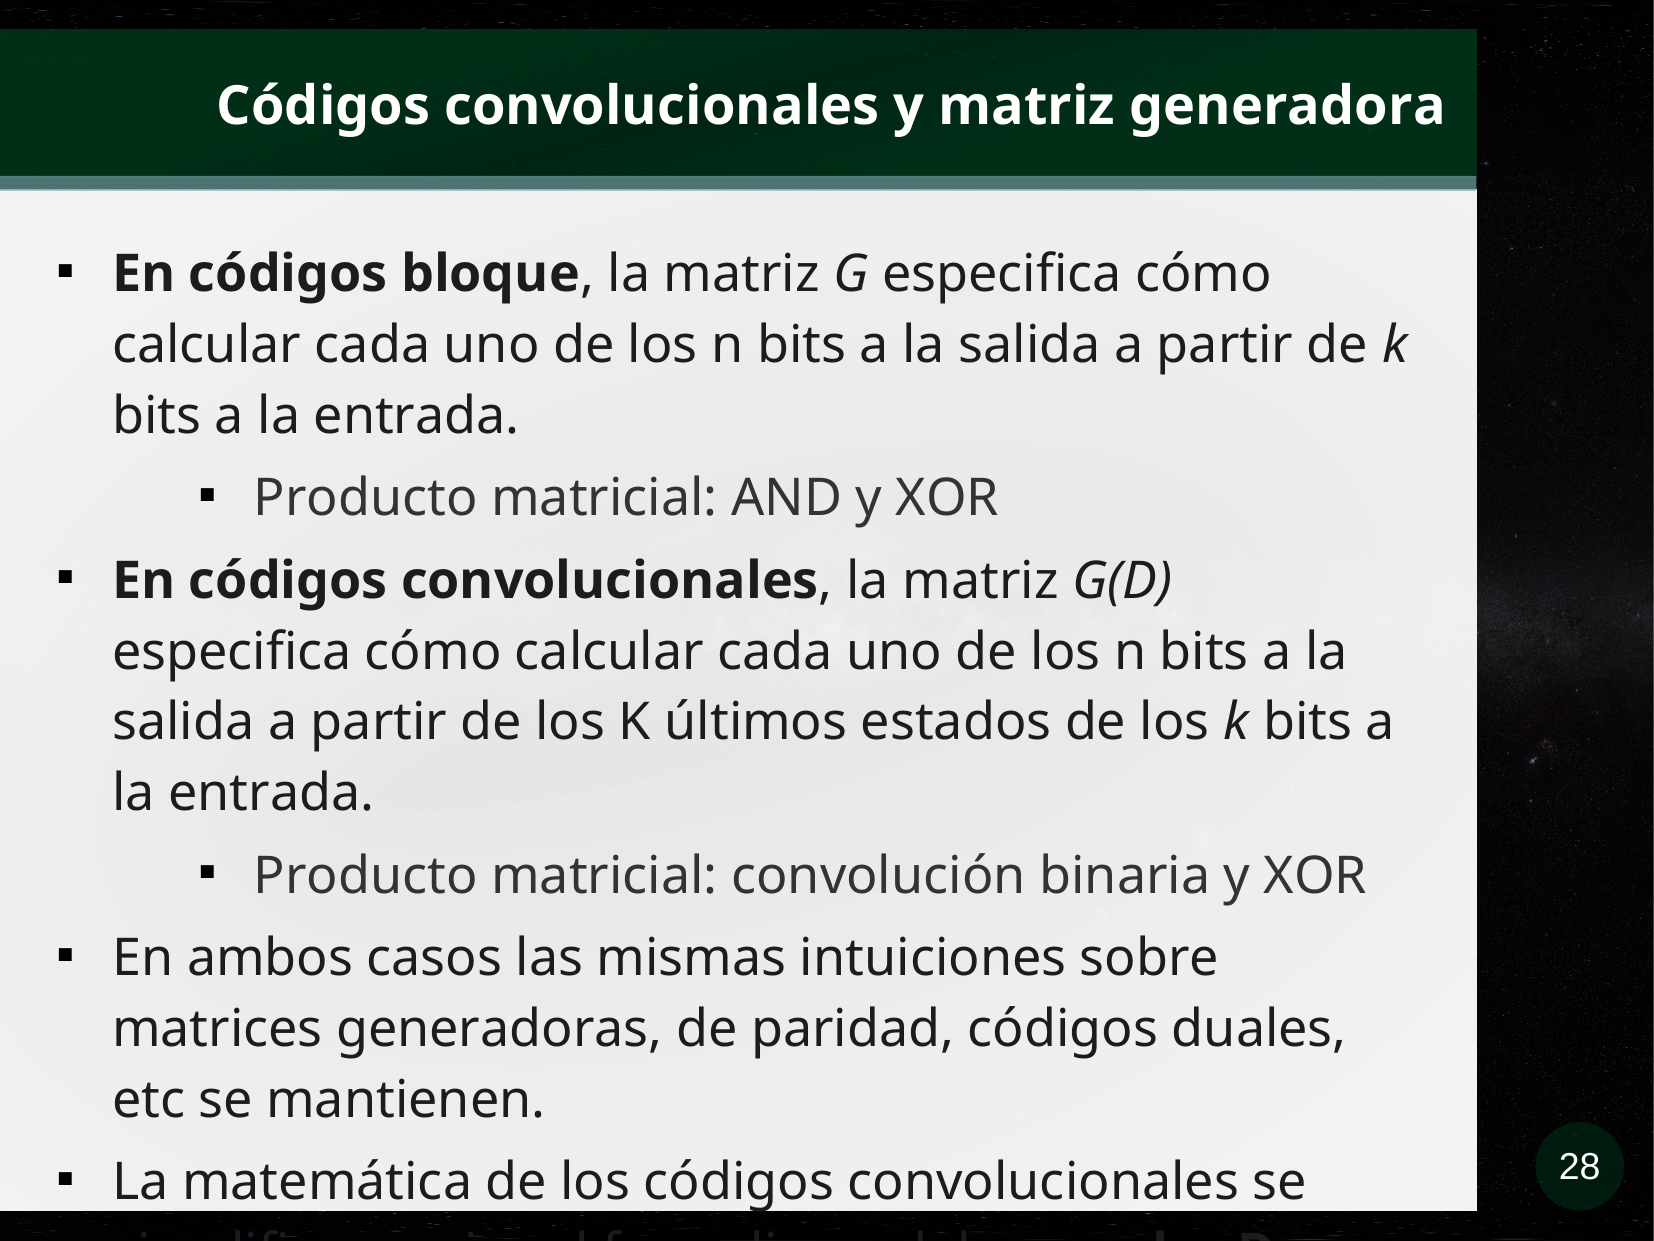

# Códigos convolucionales y matriz generadora
En códigos bloque, la matriz G especifica cómo calcular cada uno de los n bits a la salida a partir de k bits a la entrada.
Producto matricial: AND y XOR
En códigos convolucionales, la matriz G(D) especifica cómo calcular cada uno de los n bits a la salida a partir de los K últimos estados de los k bits a la entrada.
Producto matricial: convolución binaria y XOR
En ambos casos las mismas intuiciones sobre matrices generadoras, de paridad, códigos duales, etc se mantienen.
La matemática de los códigos convolucionales se simplifica gracias al formalismo del operador D.